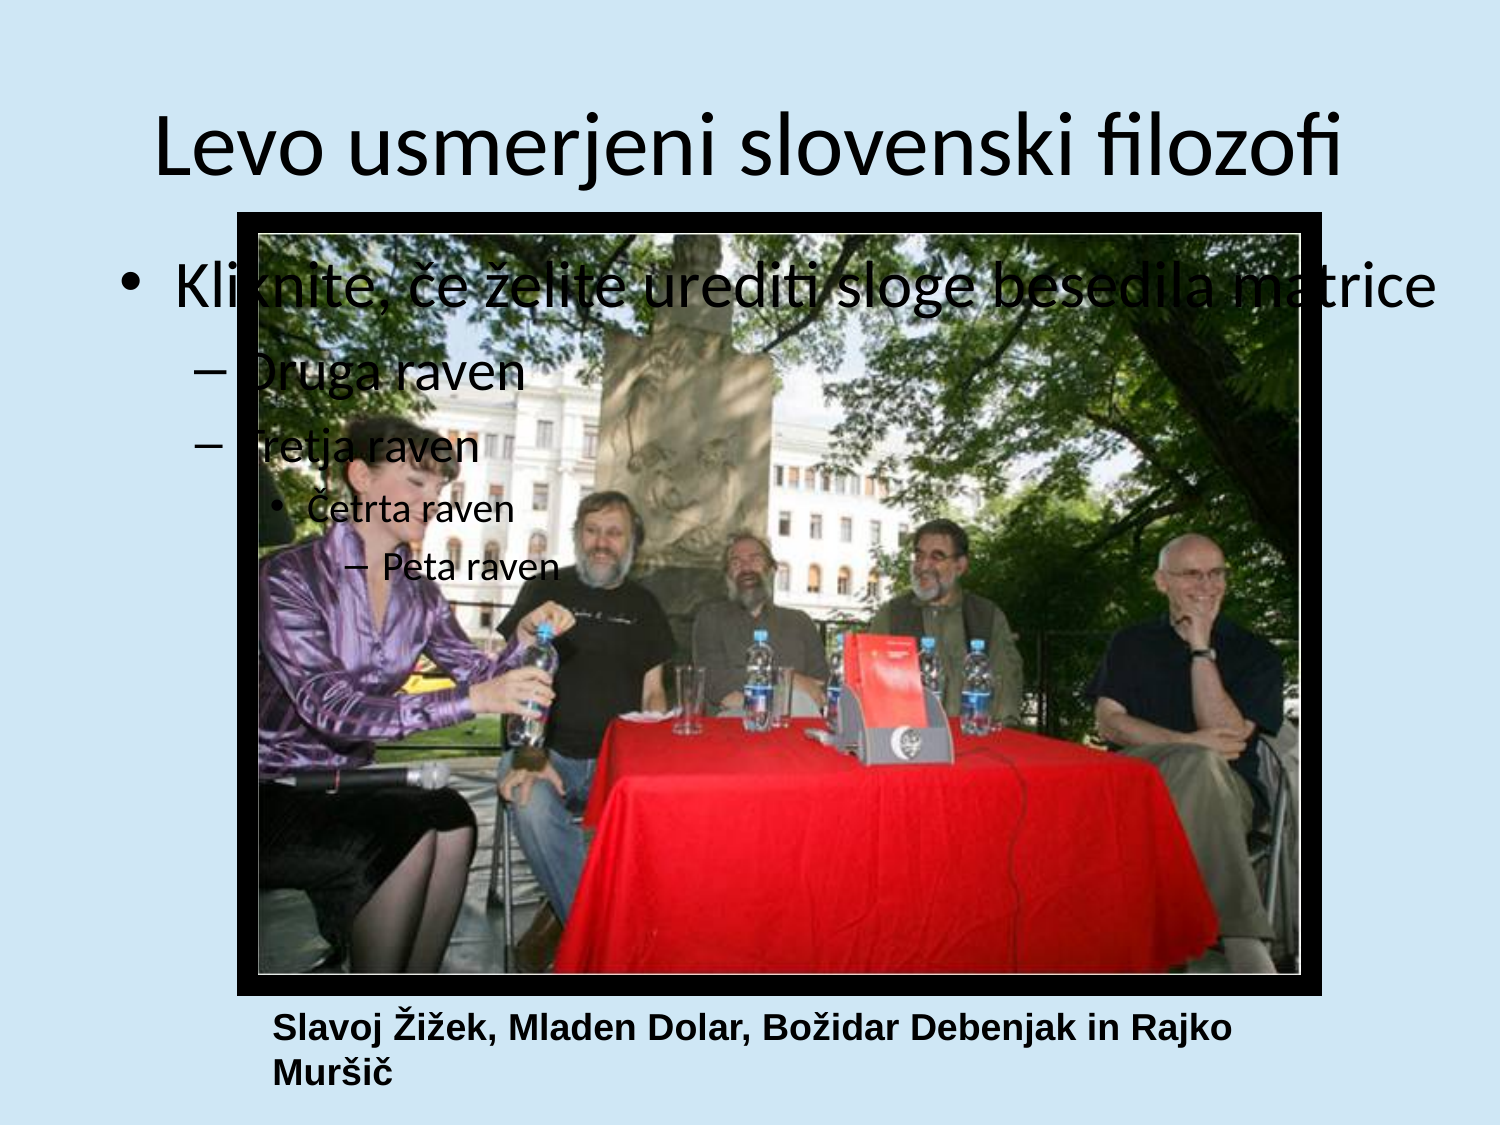

# Levo usmerjeni slovenski filozofi
Kliknite, če želite urediti sloge besedila matrice
Druga raven
Tretja raven
Četrta raven
Peta raven
Slavoj Žižek, Mladen Dolar, Božidar Debenjak in Rajko Muršič